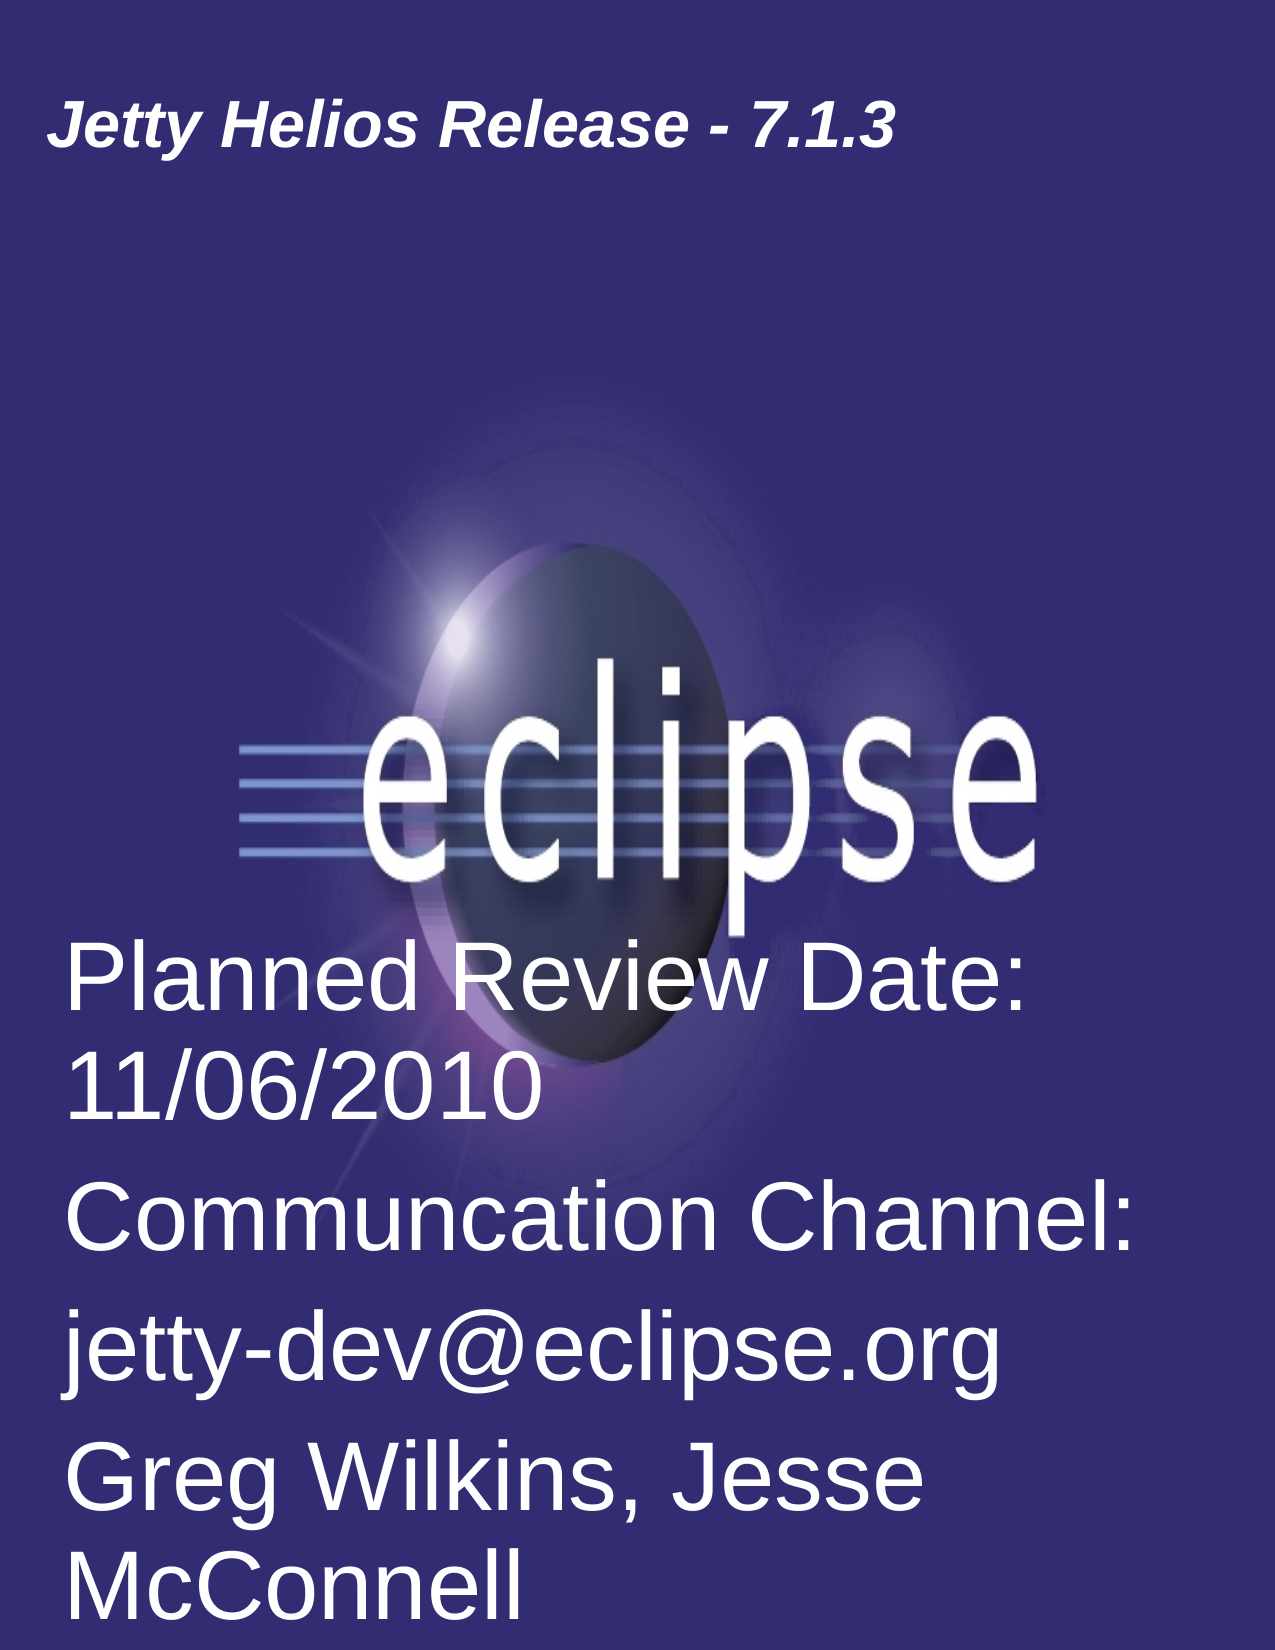

# Jetty Helios Release - 7.1.3
Planned Review Date: 11/06/2010
Communcation Channel:
jetty-dev@eclipse.org
Greg Wilkins, Jesse McConnell